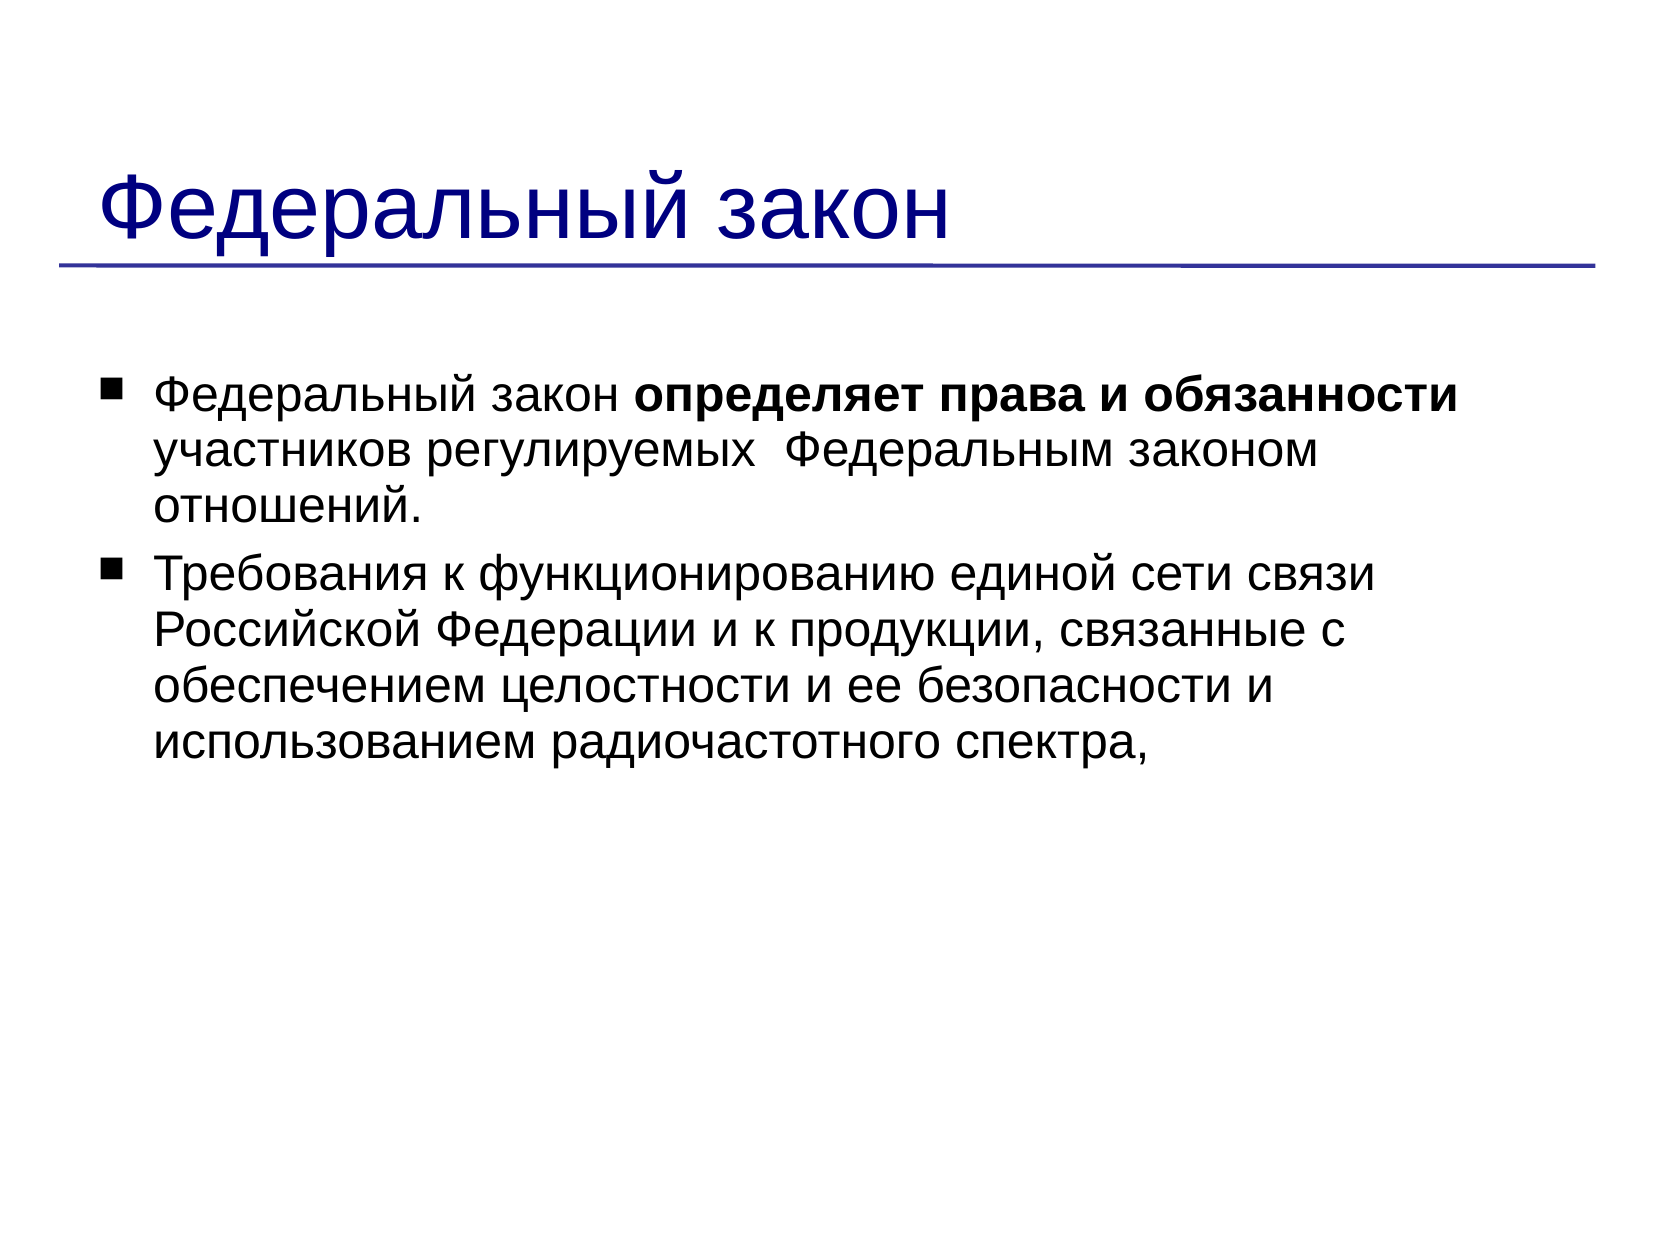

# Федеральный закон
Федеральный закон определяет права и обязанности участников регулируемых Федеральным законом отношений.
Требования к функционированию единой сети связи Российской Федерации и к продукции, связанные с обеспечением целостности и ее безопасности и использованием радиочастотного спектра,